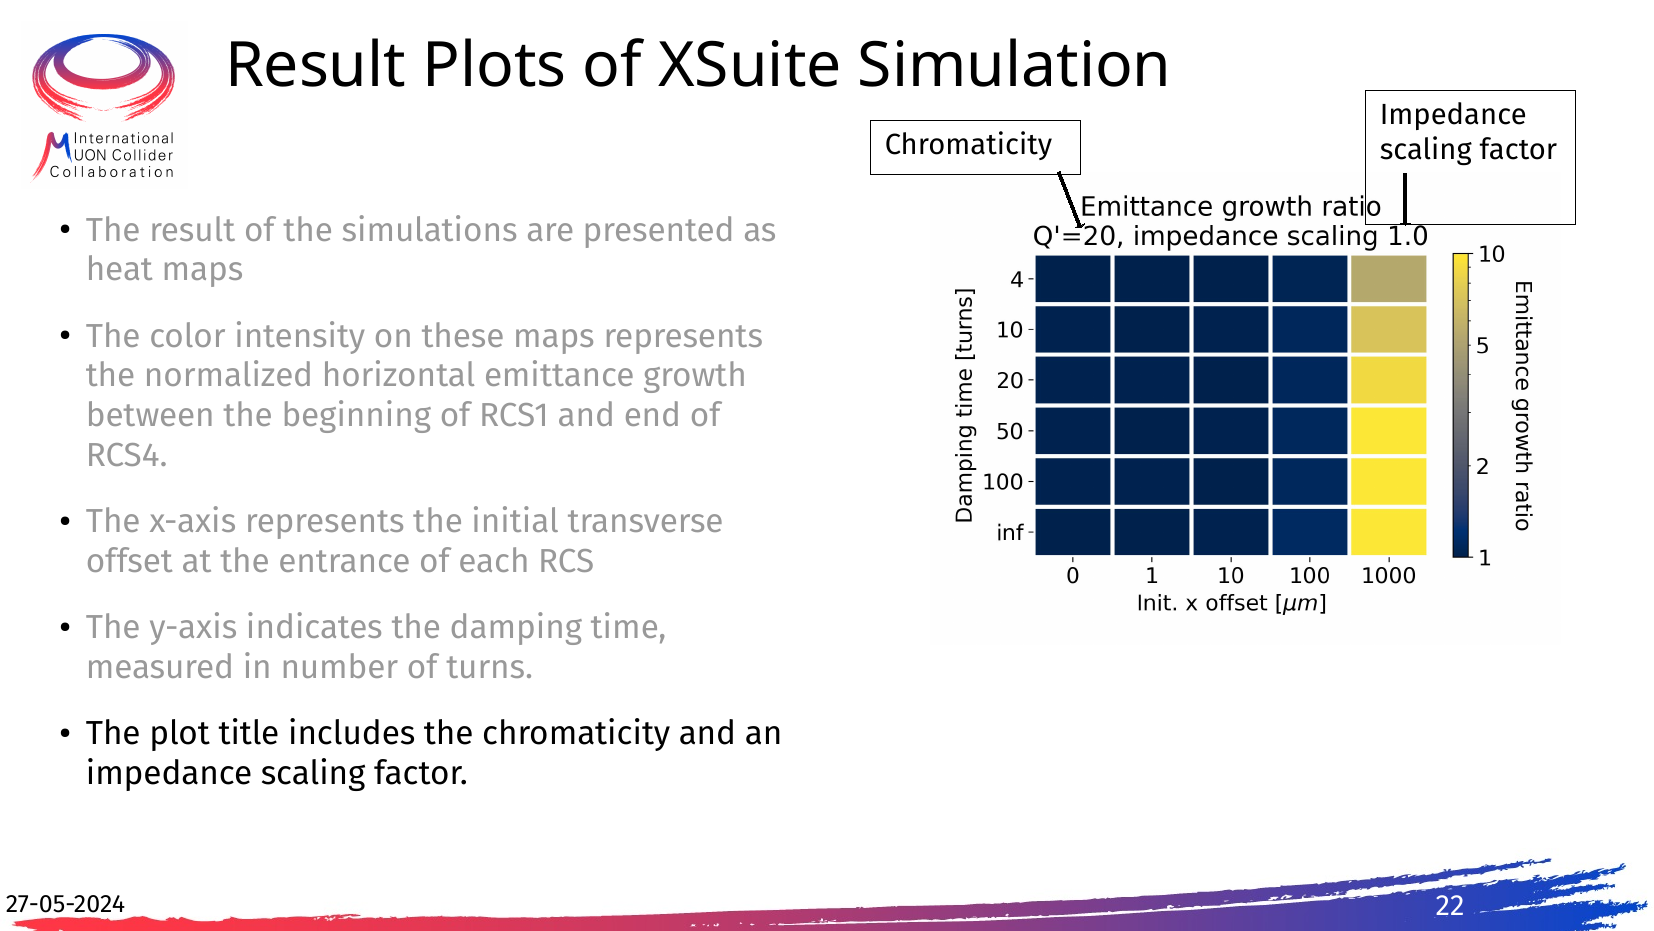

# Result Plots of XSuite Simulation
Impedance scaling factor
Chromaticity
The result of the simulations are presented as heat maps
The color intensity on these maps represents the normalized horizontal emittance growth between the beginning of RCS1 and end of RCS4.
The x-axis represents the initial transverse offset at the entrance of each RCS
The y-axis indicates the damping time, measured in number of turns.
The plot title includes the chromaticity and an impedance scaling factor.
27-05-2024
22